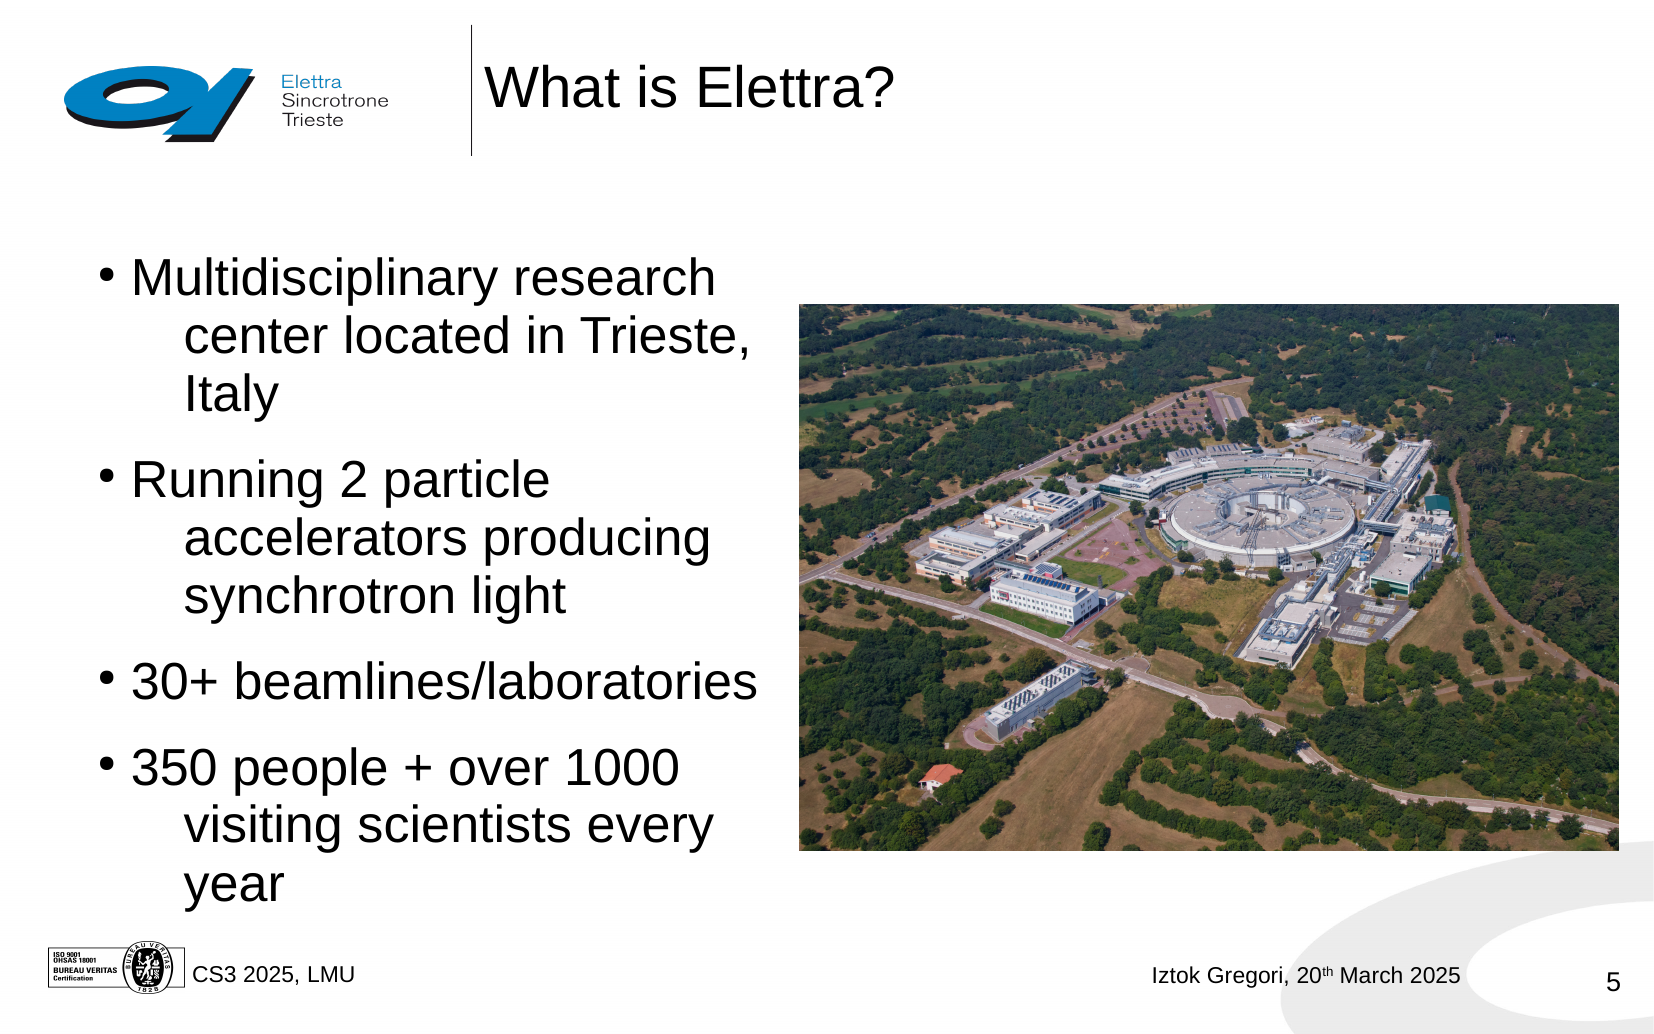

# What is Elettra?
Multidisciplinary research center located in Trieste, Italy
Running 2 particle accelerators producing synchrotron light
30+ beamlines/laboratories
350 people + over 1000 visiting scientists every year